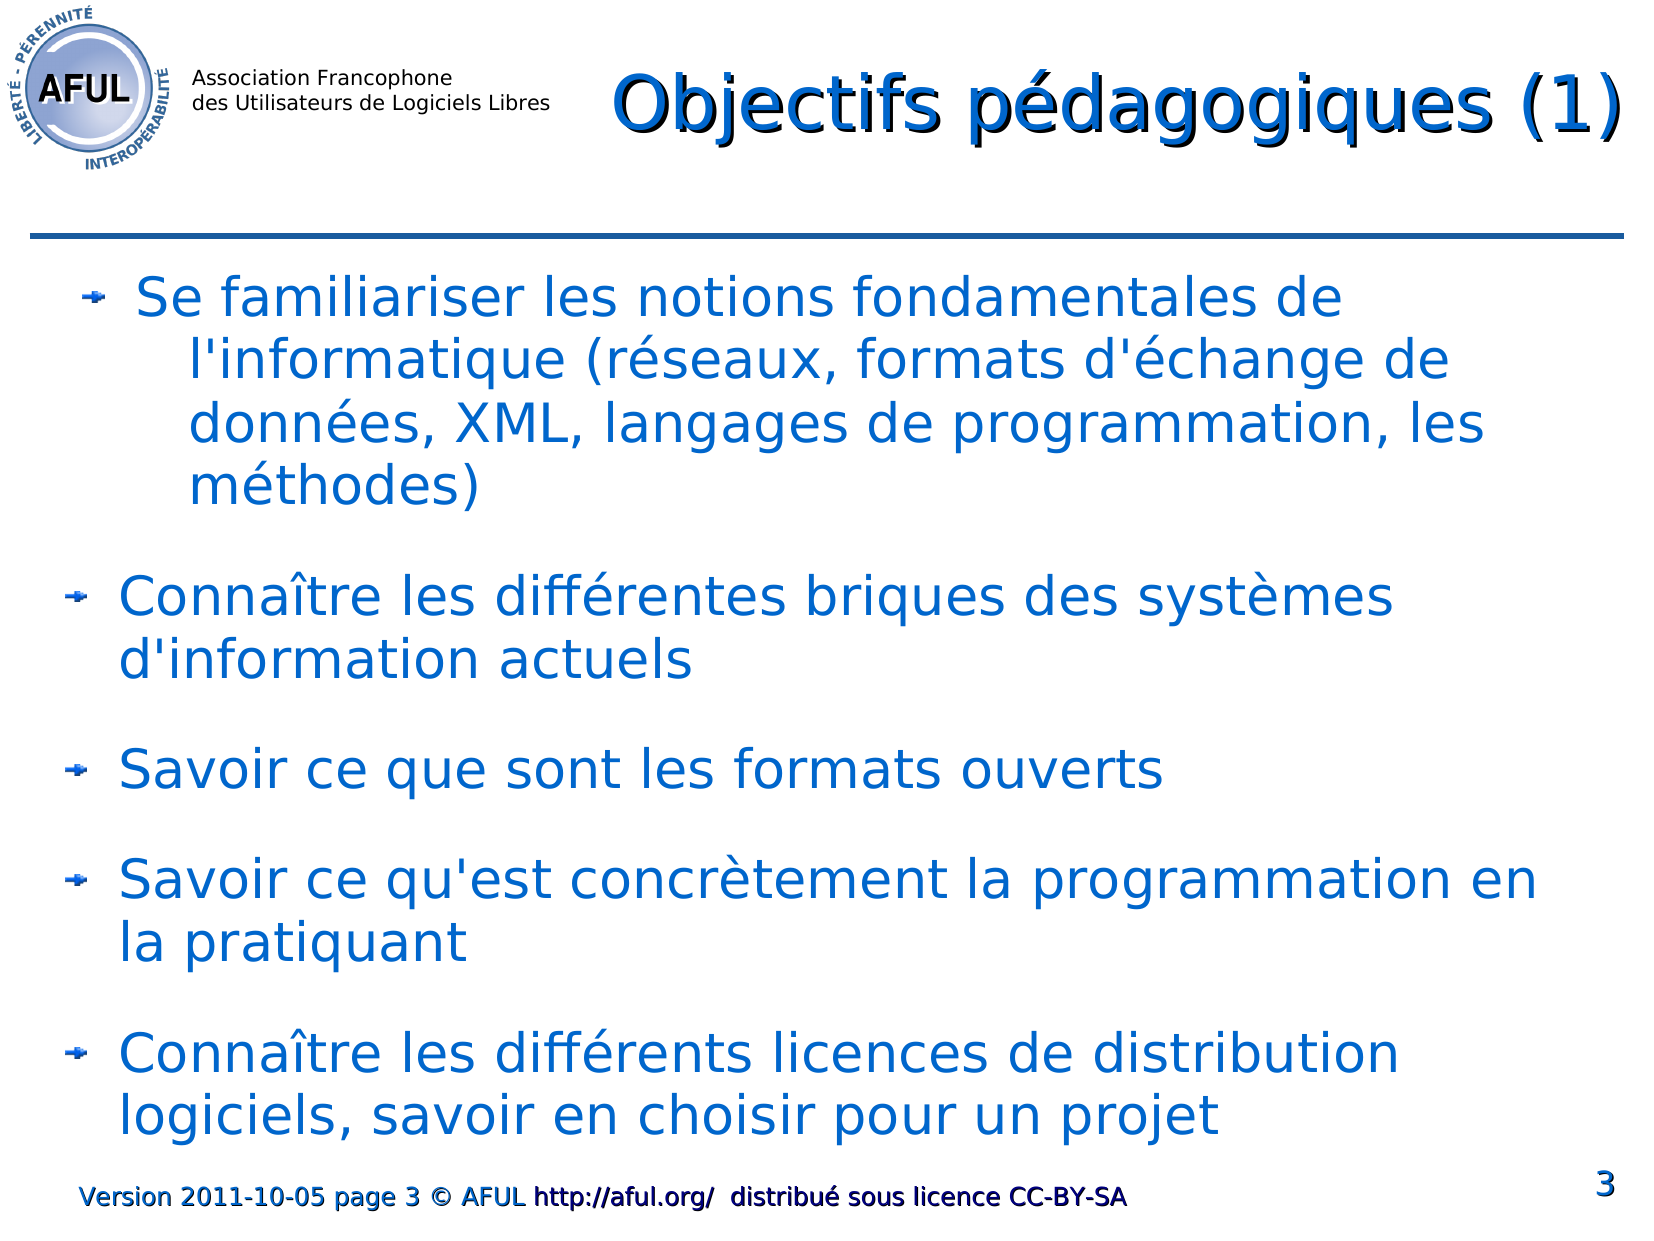

# Objectifs pédagogiques (1)
Se familiariser les notions fondamentales de l'informatique (réseaux, formats d'échange de données, XML, langages de programmation, les méthodes)
Connaître les différentes briques des systèmes d'information actuels
Savoir ce que sont les formats ouverts
Savoir ce qu'est concrètement la programmation en la pratiquant
Connaître les différents licences de distribution logiciels, savoir en choisir pour un projet